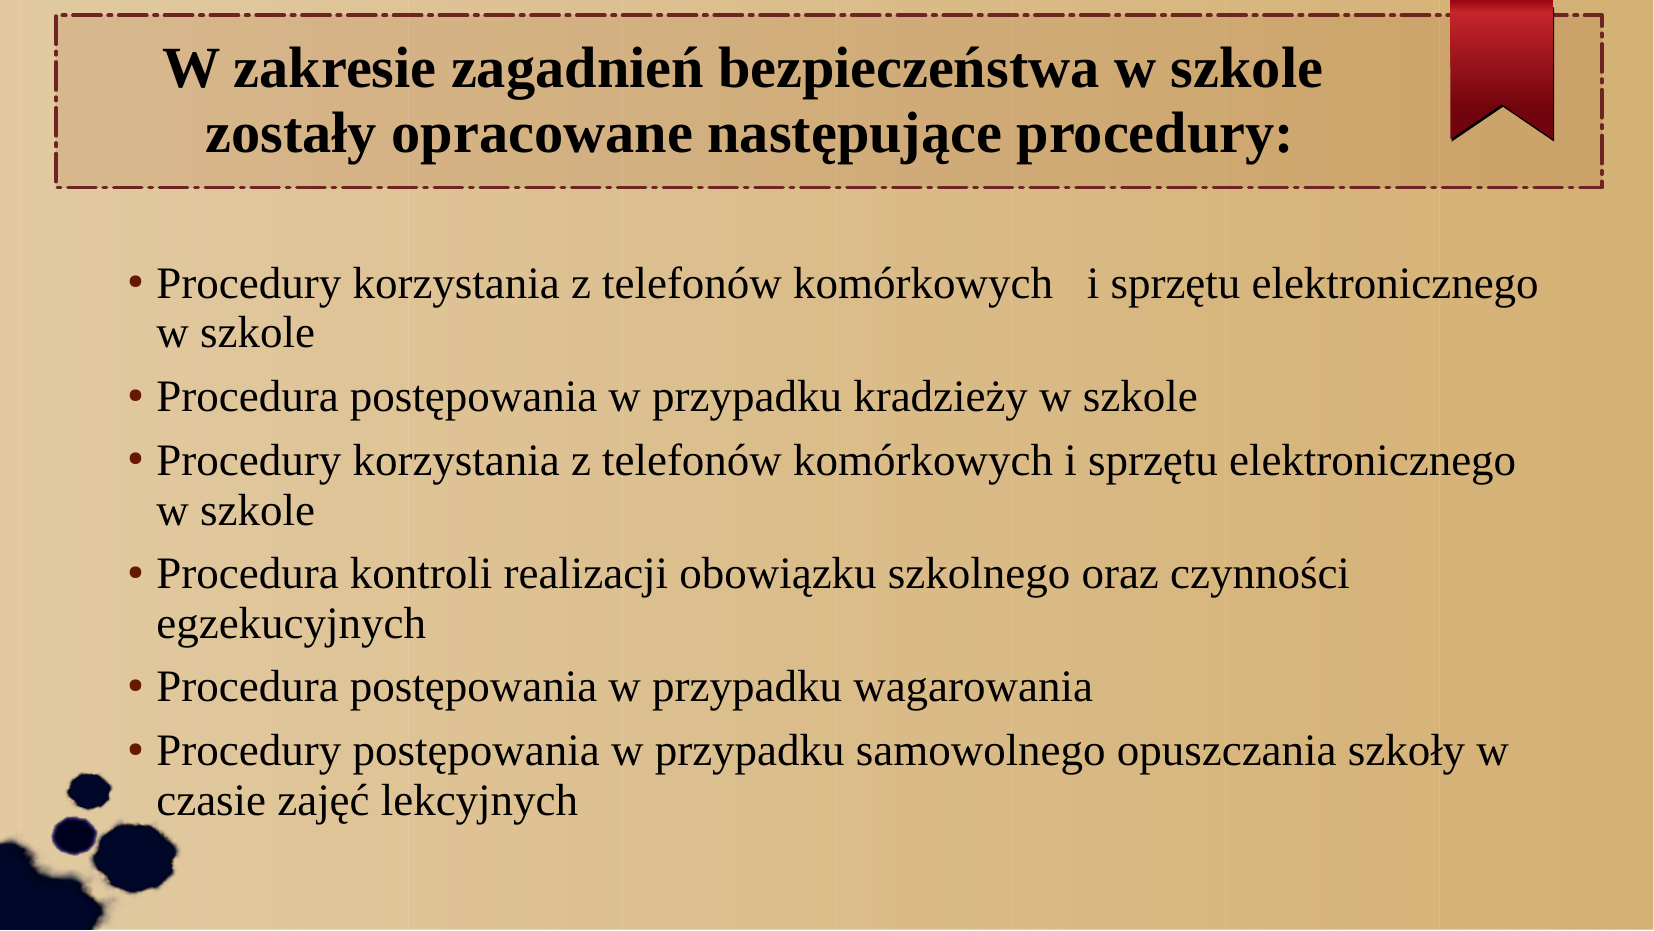

# W zakresie zagadnień bezpieczeństwa w szkole zostały opracowane następujące procedury:
Procedury korzystania z telefonów komórkowych  i sprzętu elektronicznego w szkole
Procedura postępowania w przypadku kradzieży w szkole
Procedury korzystania z telefonów komórkowych i sprzętu elektronicznego w szkole
Procedura kontroli realizacji obowiązku szkolnego oraz czynności egzekucyjnych
Procedura postępowania w przypadku wagarowania
Procedury postępowania w przypadku samowolnego opuszczania szkoły w czasie zajęć lekcyjnych